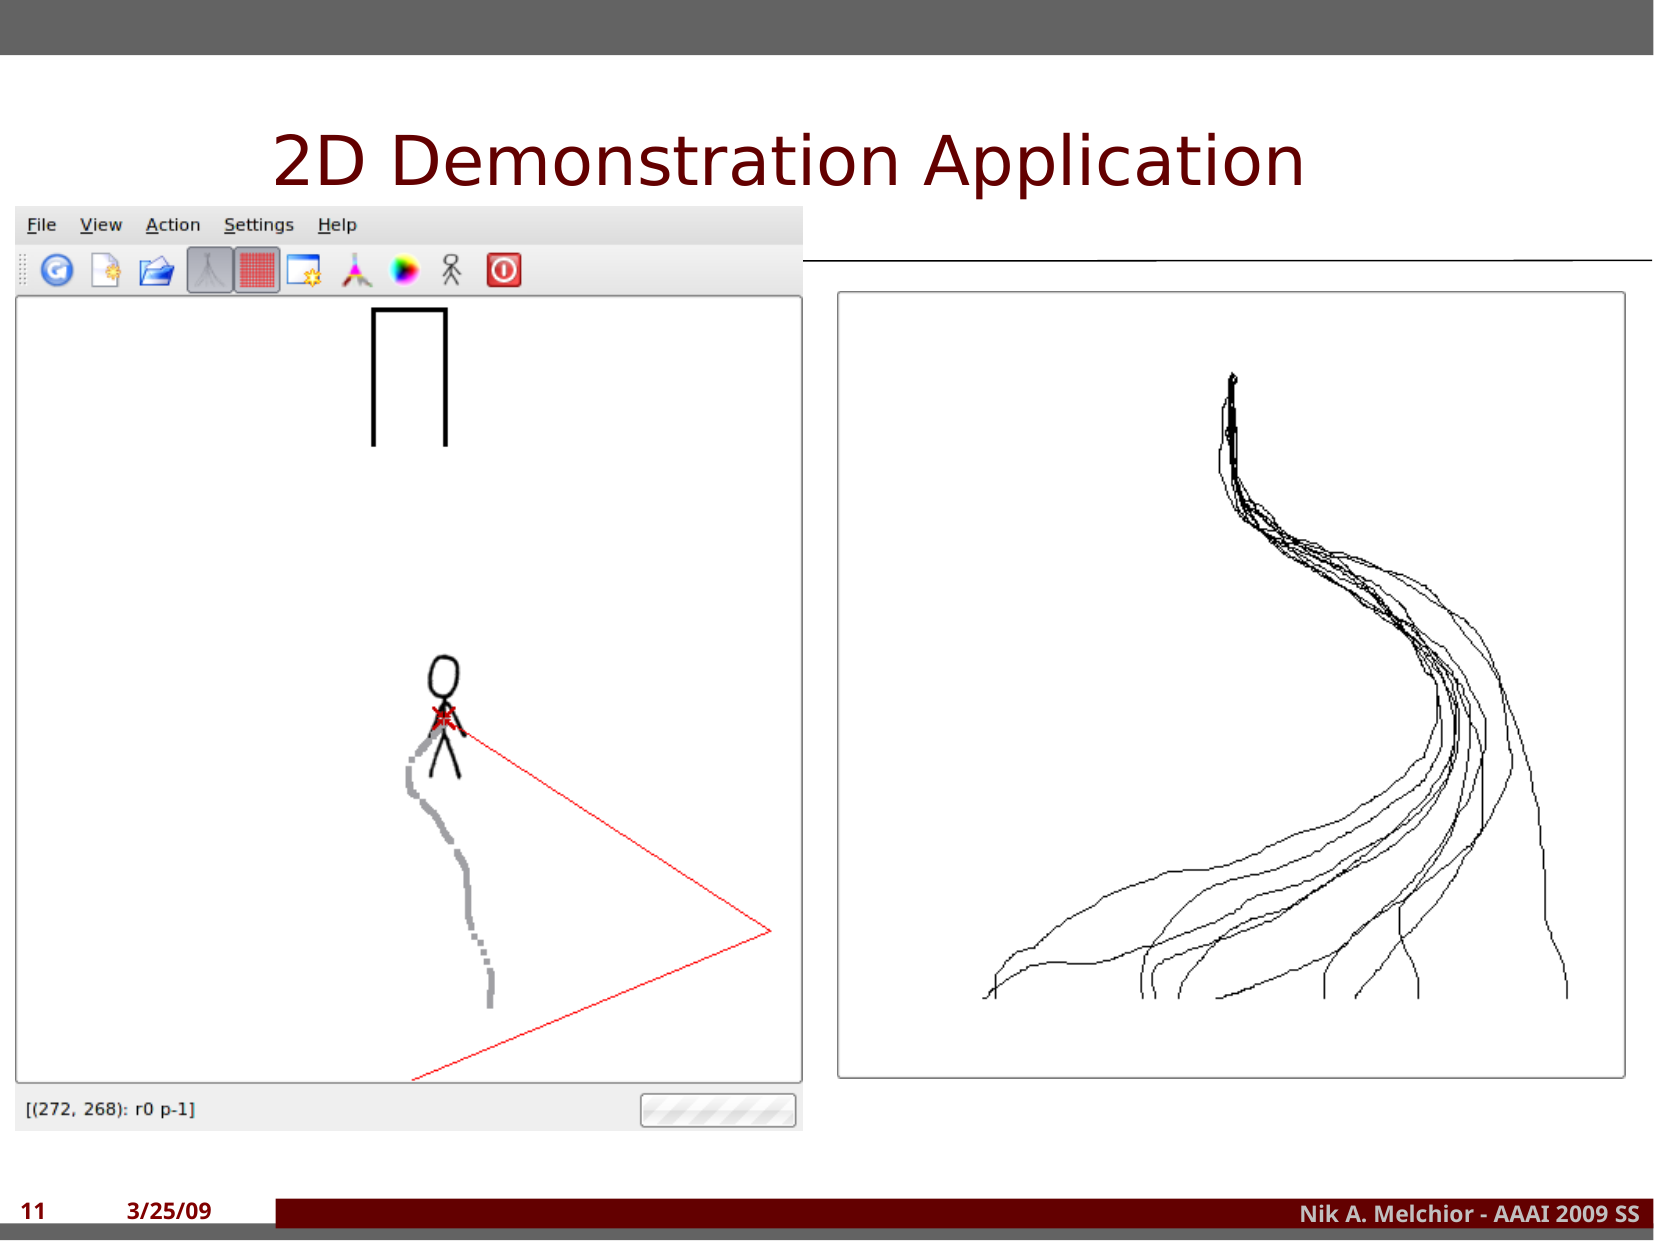

# 2D Demonstration Application
11
3/25/09
Nik A. Melchior - AAAI 2009 SS